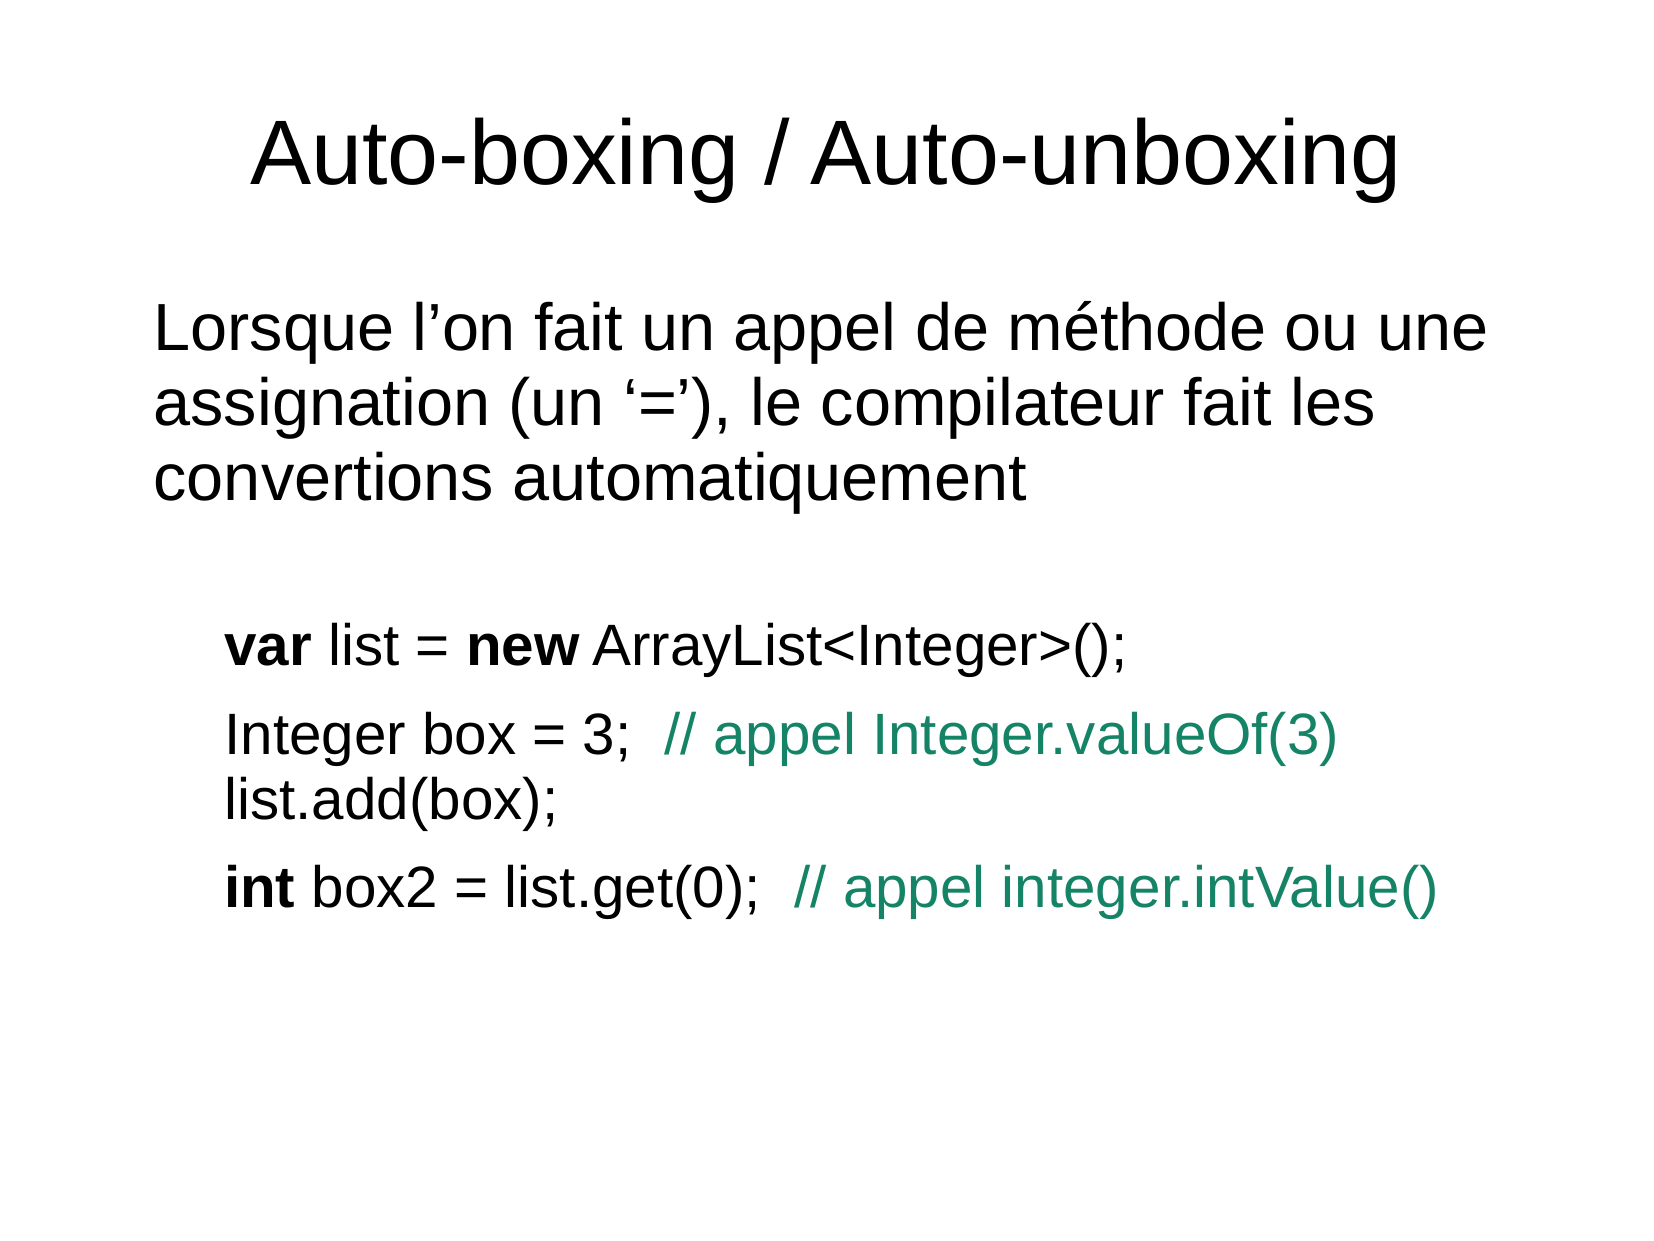

# Auto-boxing / Auto-unboxing
Lorsque l’on fait un appel de méthode ou une assignation (un ‘=’), le compilateur fait les convertions automatiquement
var list = new ArrayList<Integer>();
Integer box = 3; // appel Integer.valueOf(3)
list.add(box);
int box2 = list.get(0); // appel integer.intValue()